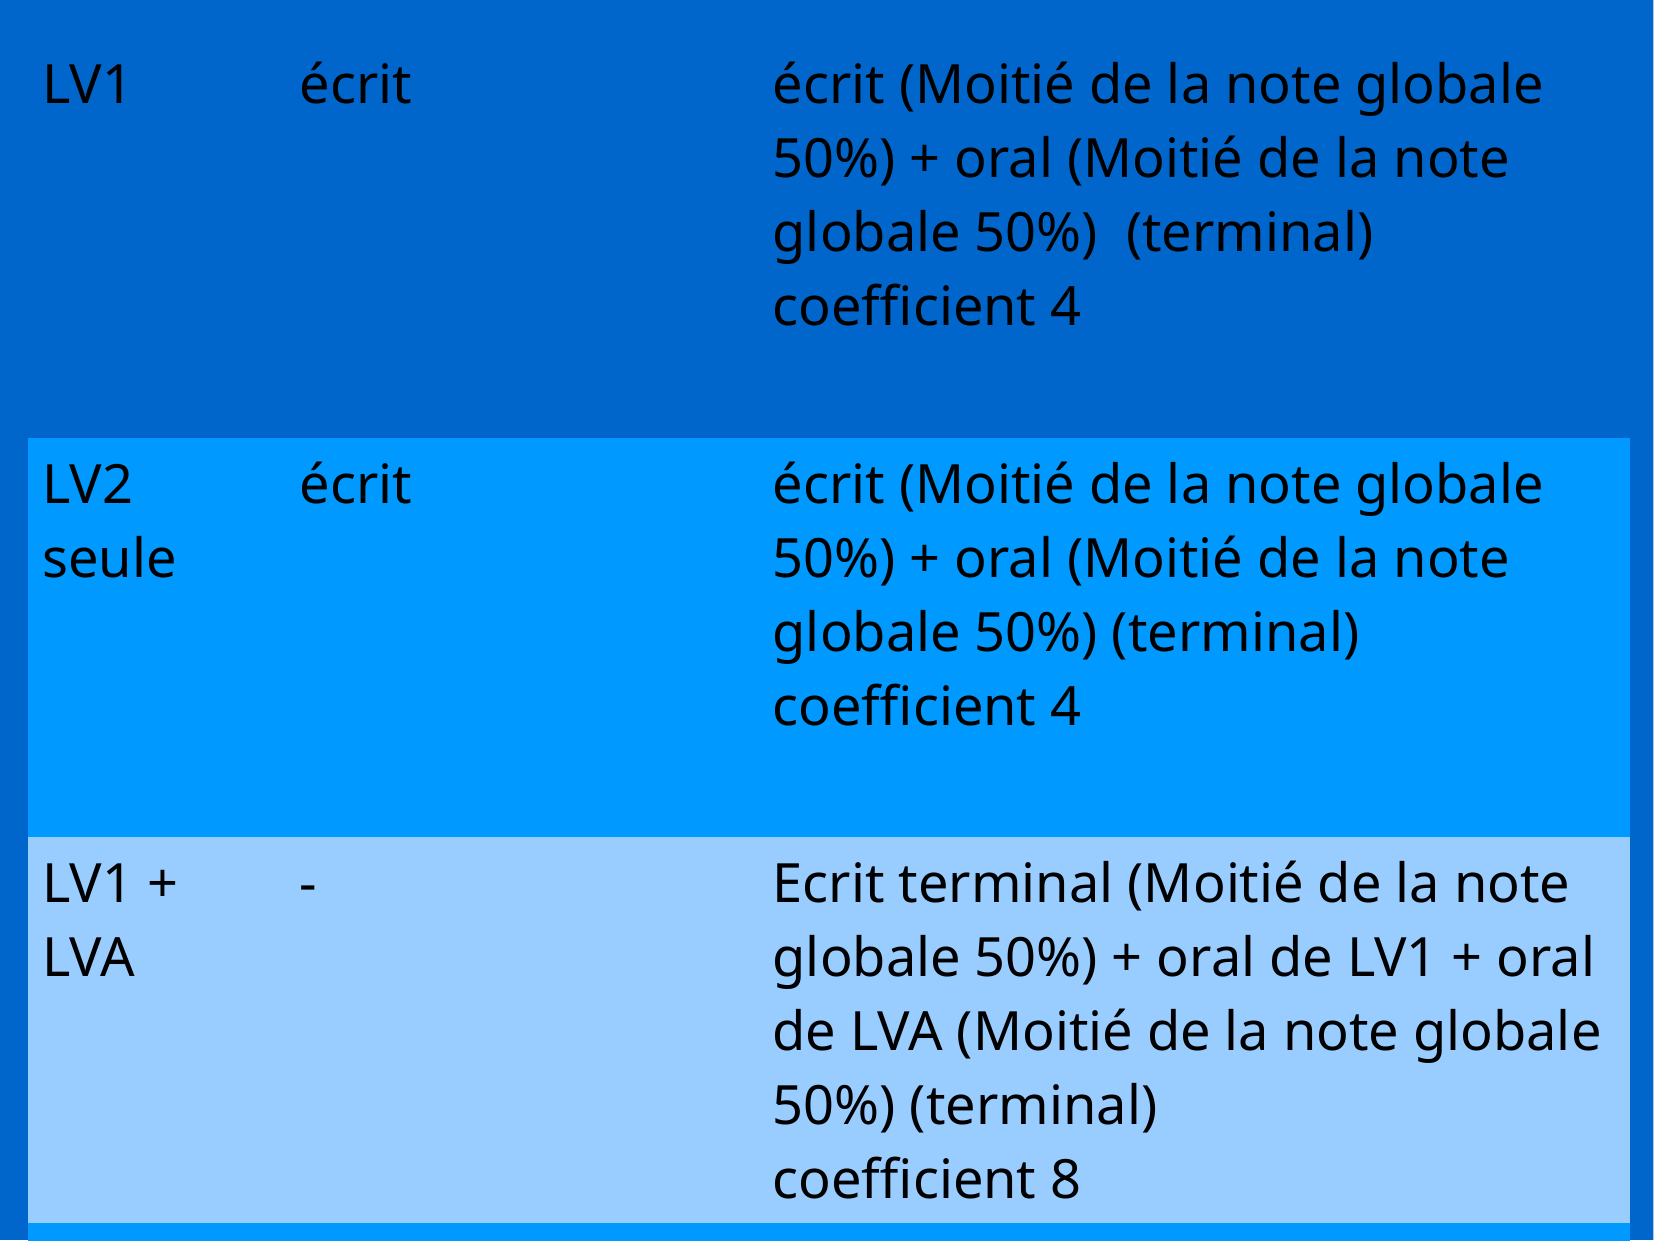

| LV1 | écrit | écrit (Moitié de la note globale 50%) + oral (Moitié de la note globale 50%) (terminal) coefficient 4 |
| --- | --- | --- |
| LV2 seule | écrit | écrit (Moitié de la note globale 50%) + oral (Moitié de la note globale 50%) (terminal) coefficient 4 |
| LV1 + LVA | - | Ecrit terminal (Moitié de la note globale 50%) + oral de LV1 + oral de LVA (Moitié de la note globale 50%) (terminal) coefficient 8 |
| LELE | - | oral (terminal) coefficient 1 |
| | | |
| | | |
| | | |
| | | |